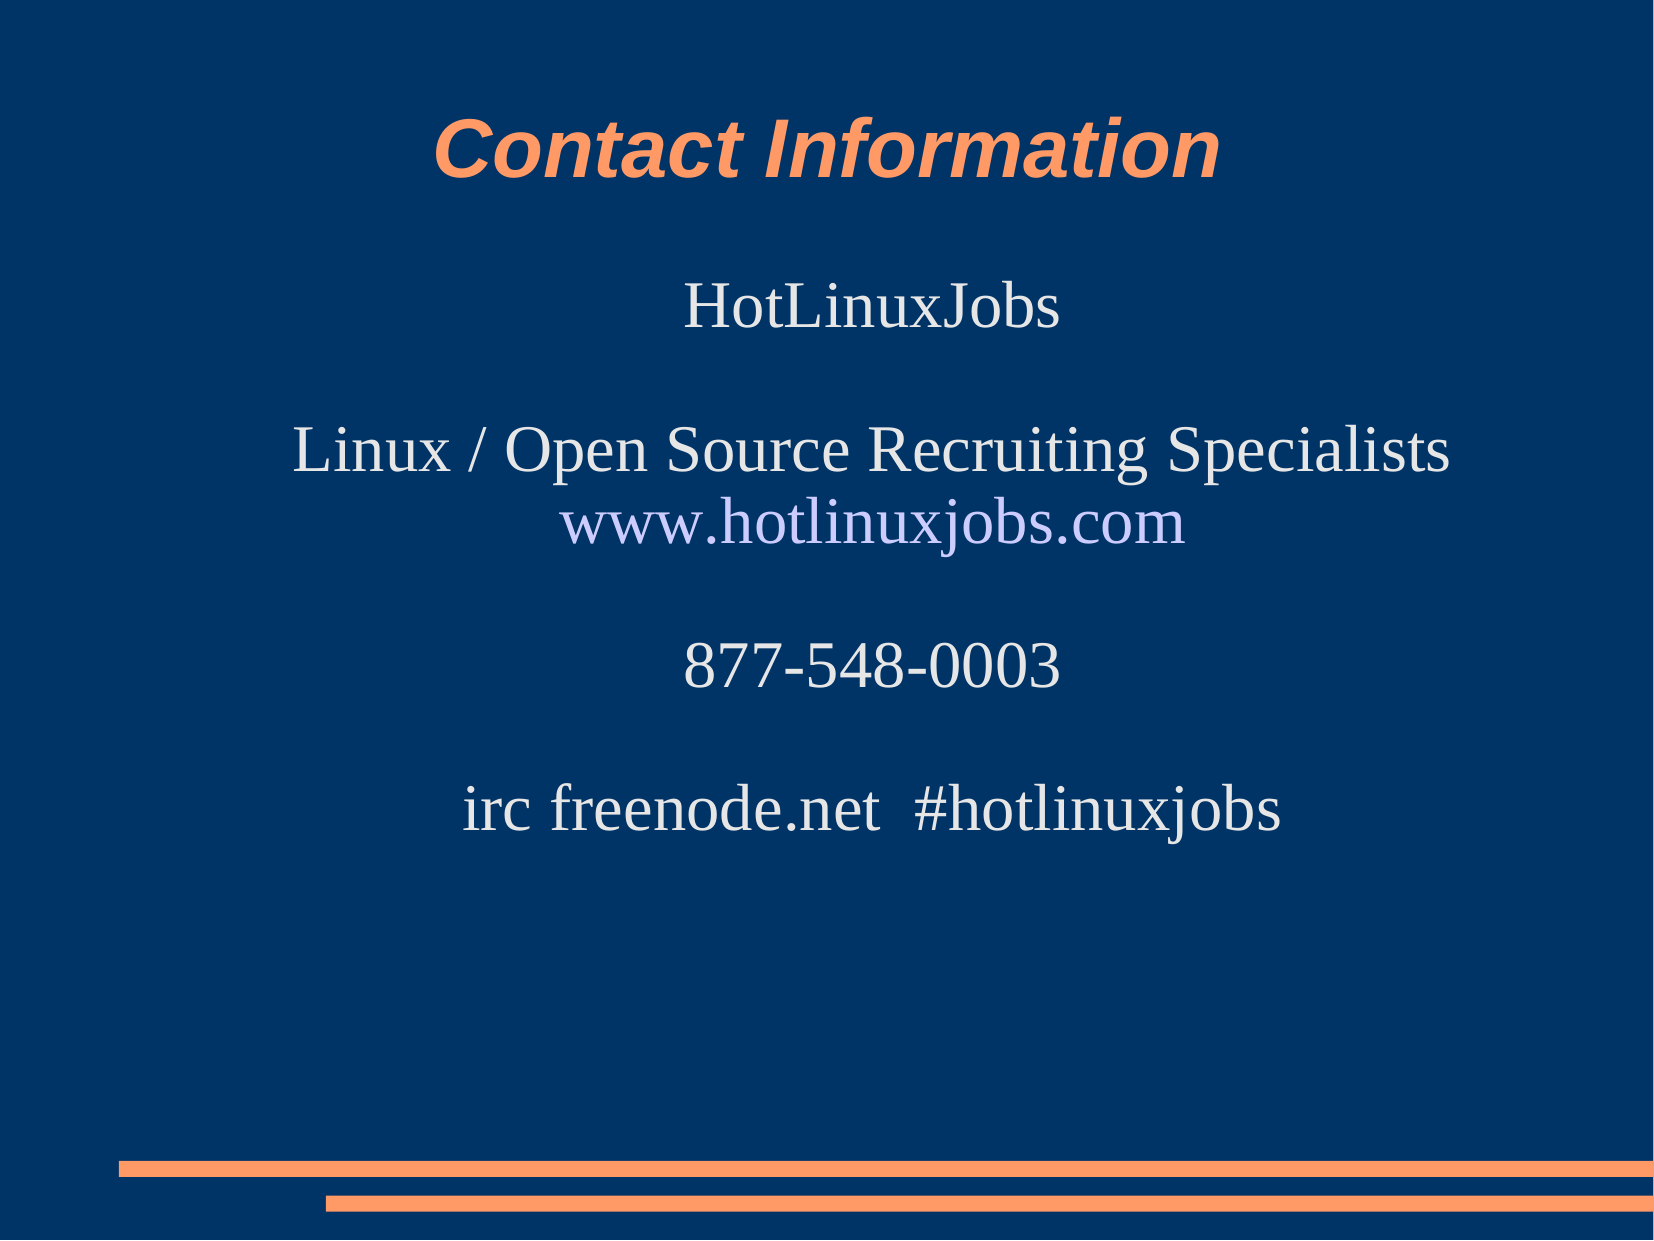

# Contact Information
HotLinuxJobs
Linux / Open Source Recruiting Specialists
www.hotlinuxjobs.com
877-548-0003
irc freenode.net #hotlinuxjobs